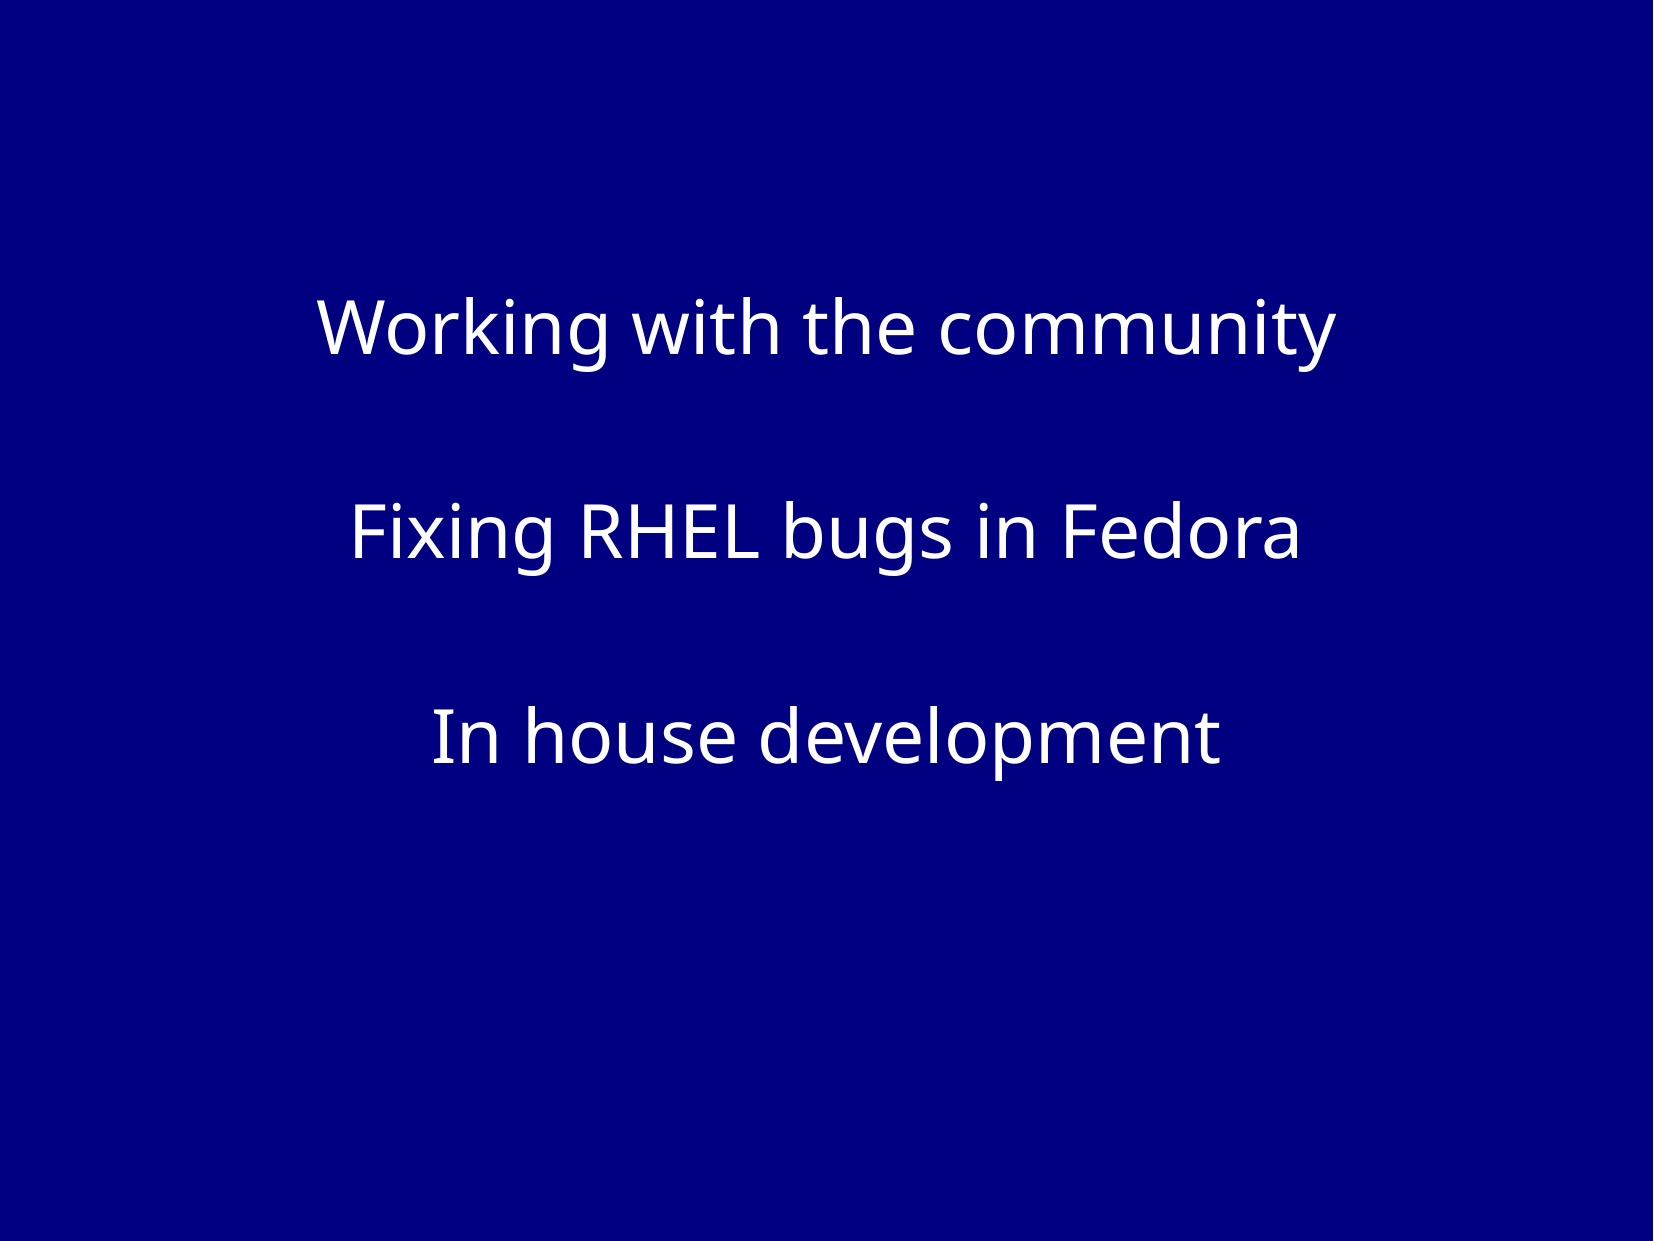

# Working with the community
Fixing RHEL bugs in Fedora
In house development